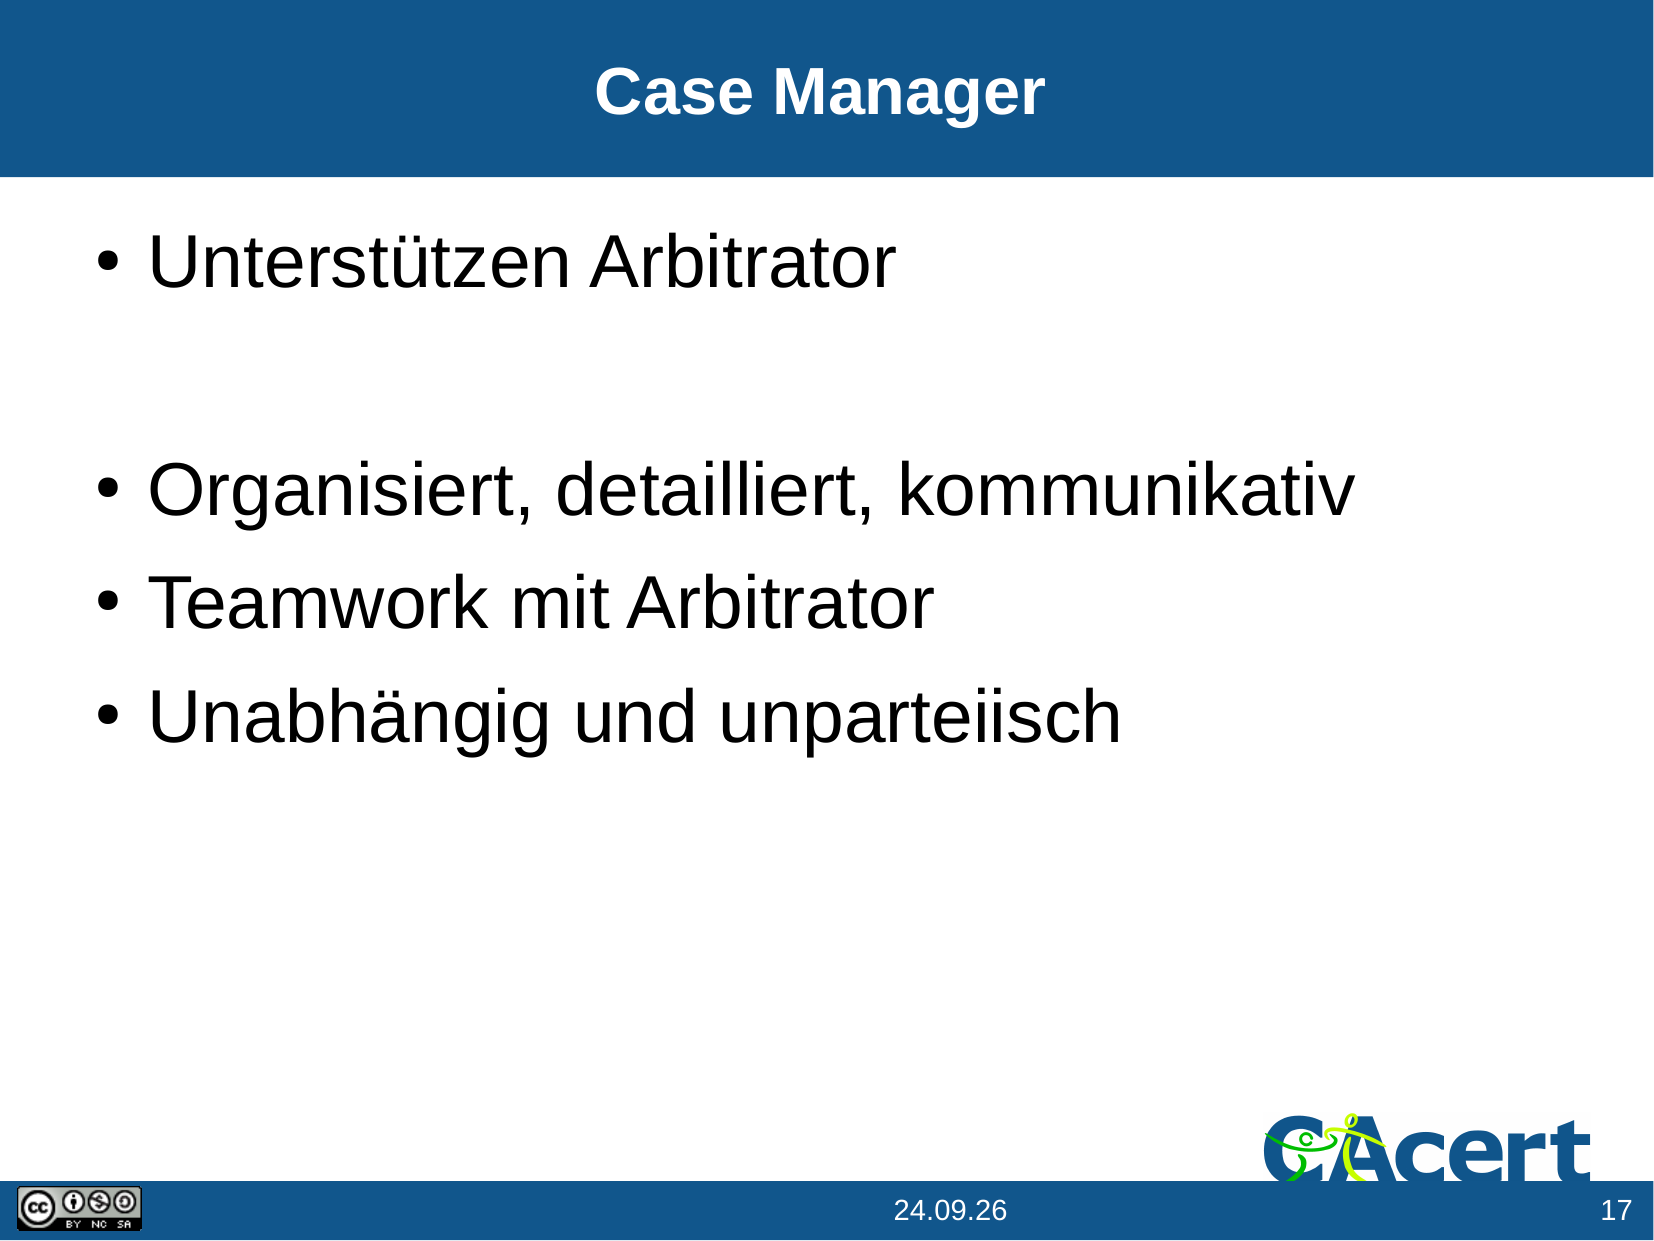

# Case Manager
Unterstützen Arbitrator
Organisiert, detailliert, kommunikativ
Teamwork mit Arbitrator
Unabhängig und unparteiisch